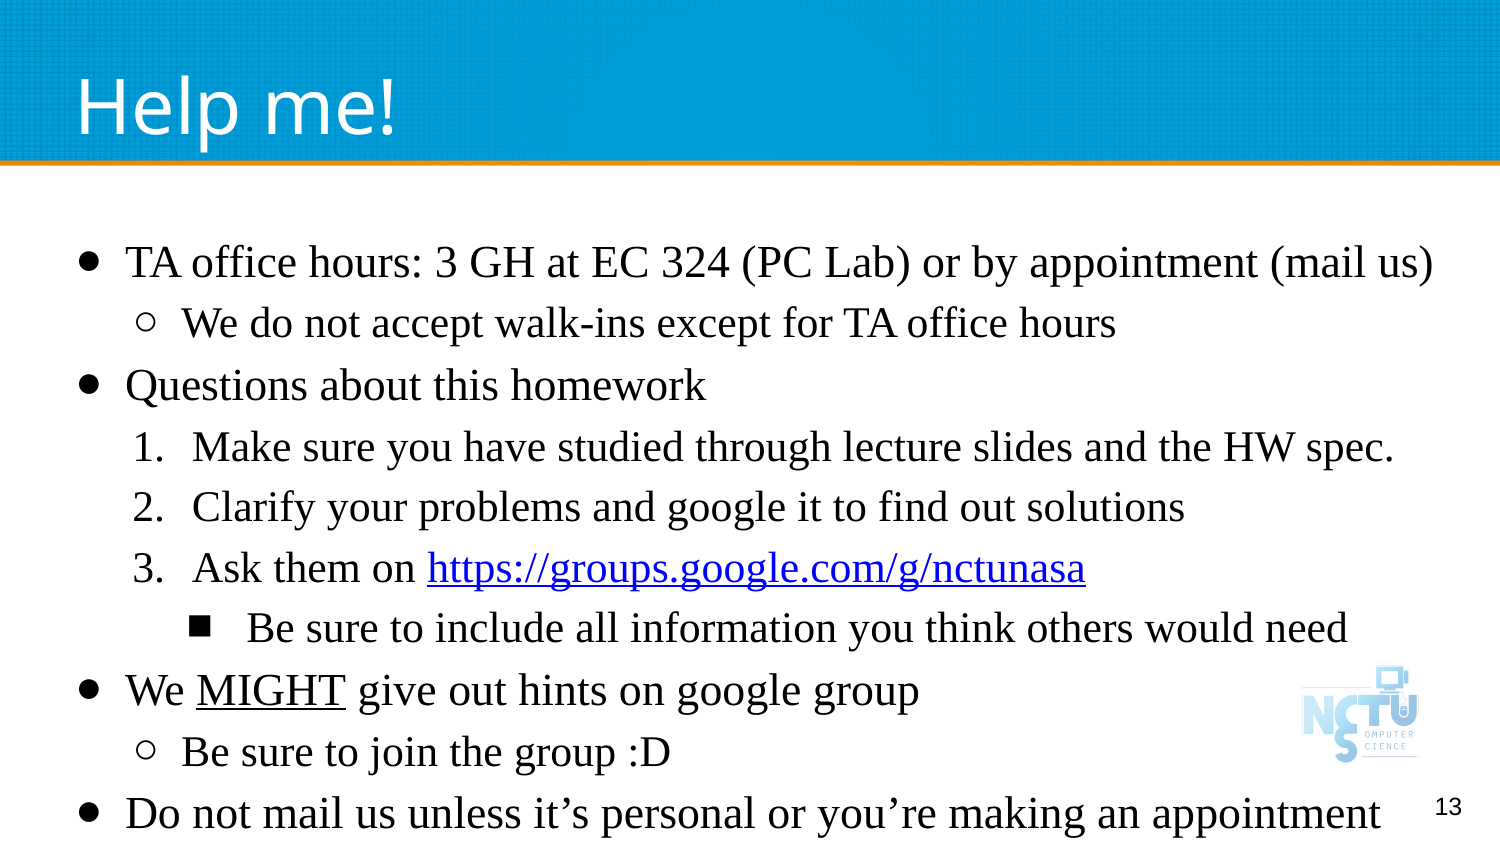

# Help me!
TA office hours: 3 GH at EC 324 (PC Lab) or by appointment (mail us)
We do not accept walk-ins except for TA office hours
Questions about this homework
Make sure you have studied through lecture slides and the HW spec.
Clarify your problems and google it to find out solutions
Ask them on https://groups.google.com/g/nctunasa
Be sure to include all information you think others would need
We MIGHT give out hints on google group
Be sure to join the group :D
Do not mail us unless it’s personal or you’re making an appointment